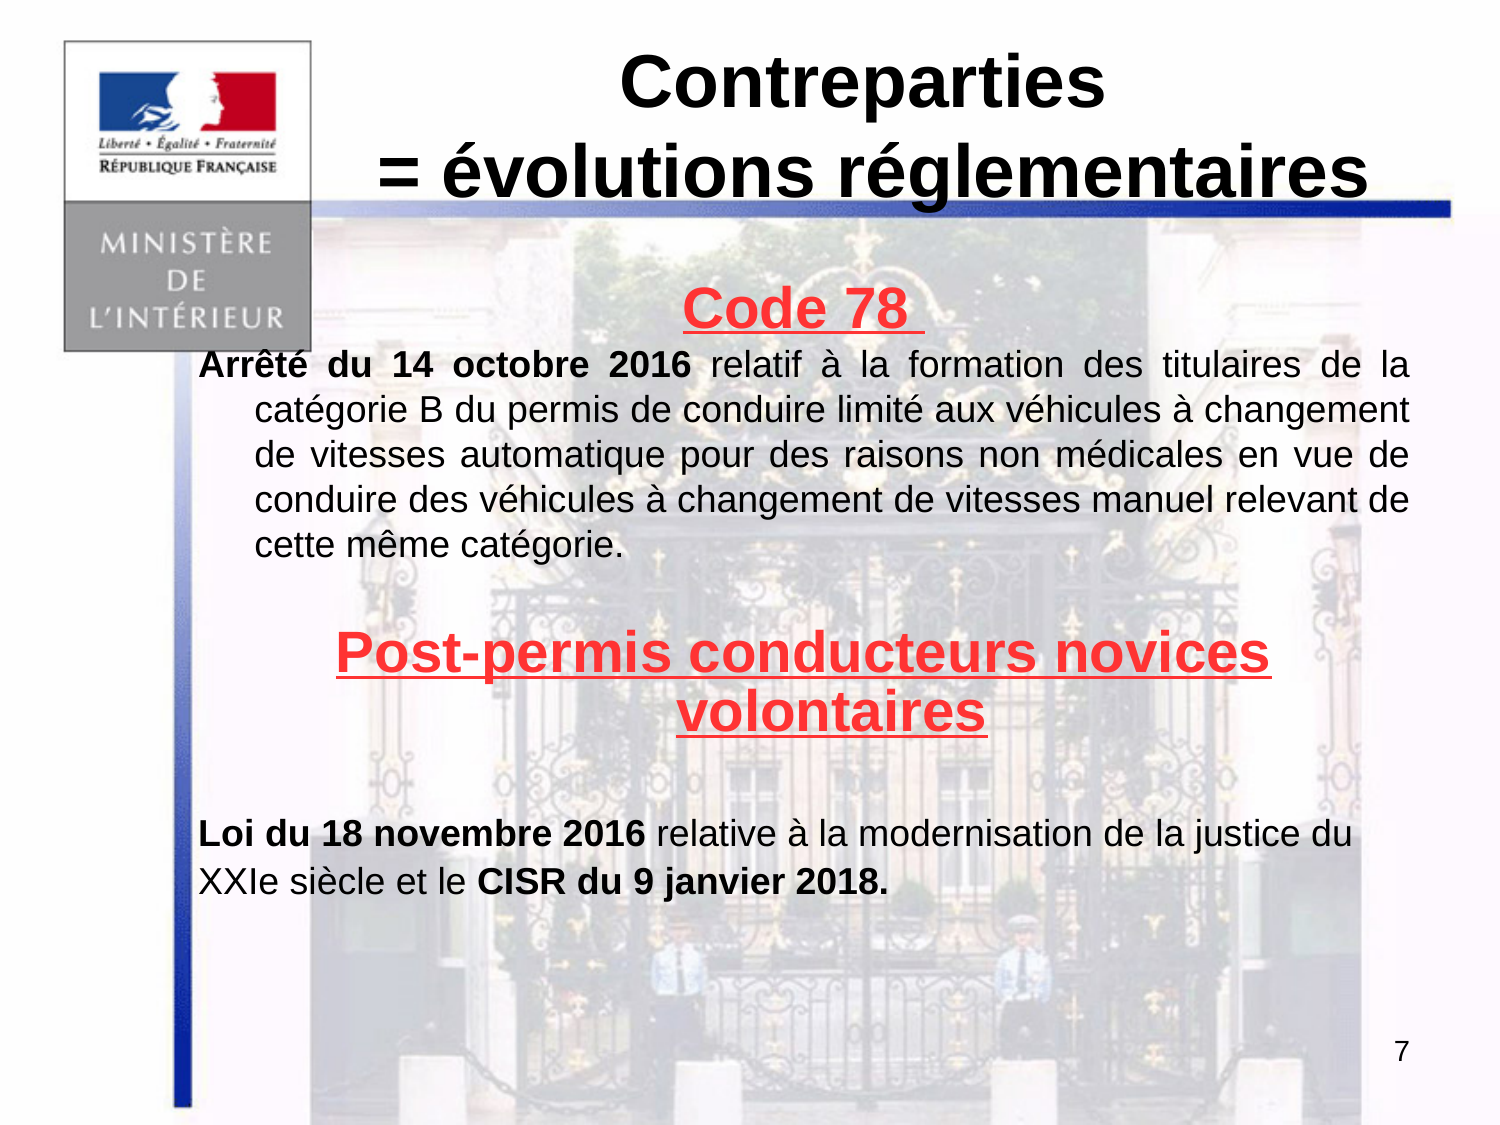

# Contreparties = évolutions réglementaires
Code 78
Arrêté du 14 octobre 2016 relatif à la formation des titulaires de la catégorie B du permis de conduire limité aux véhicules à changement de vitesses automatique pour des raisons non médicales en vue de conduire des véhicules à changement de vitesses manuel relevant de cette même catégorie.
Post-permis conducteurs novices volontaires
Loi du 18 novembre 2016 relative à la modernisation de la justice du
XXIe siècle et le CISR du 9 janvier 2018.
6